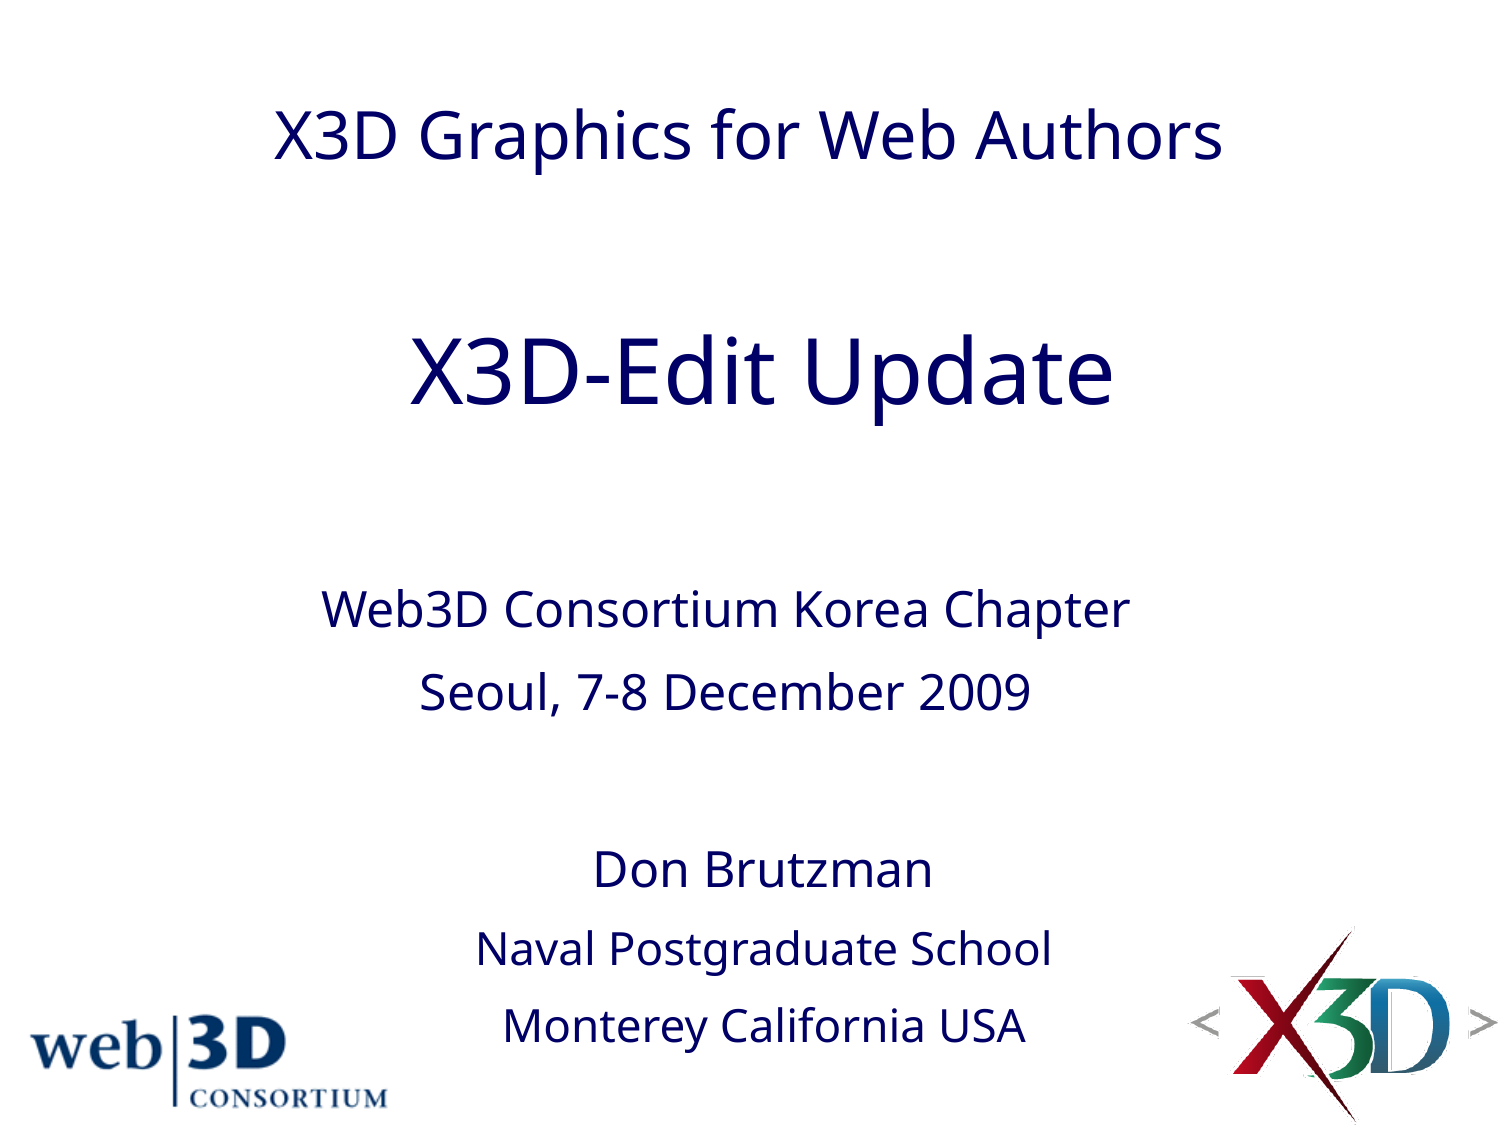

# X3D Graphics for Web Authors
X3D-Edit Update
Web3D Consortium Korea Chapter
Seoul, 7-8 December 2009
Don Brutzman
Naval Postgraduate School
Monterey California USA